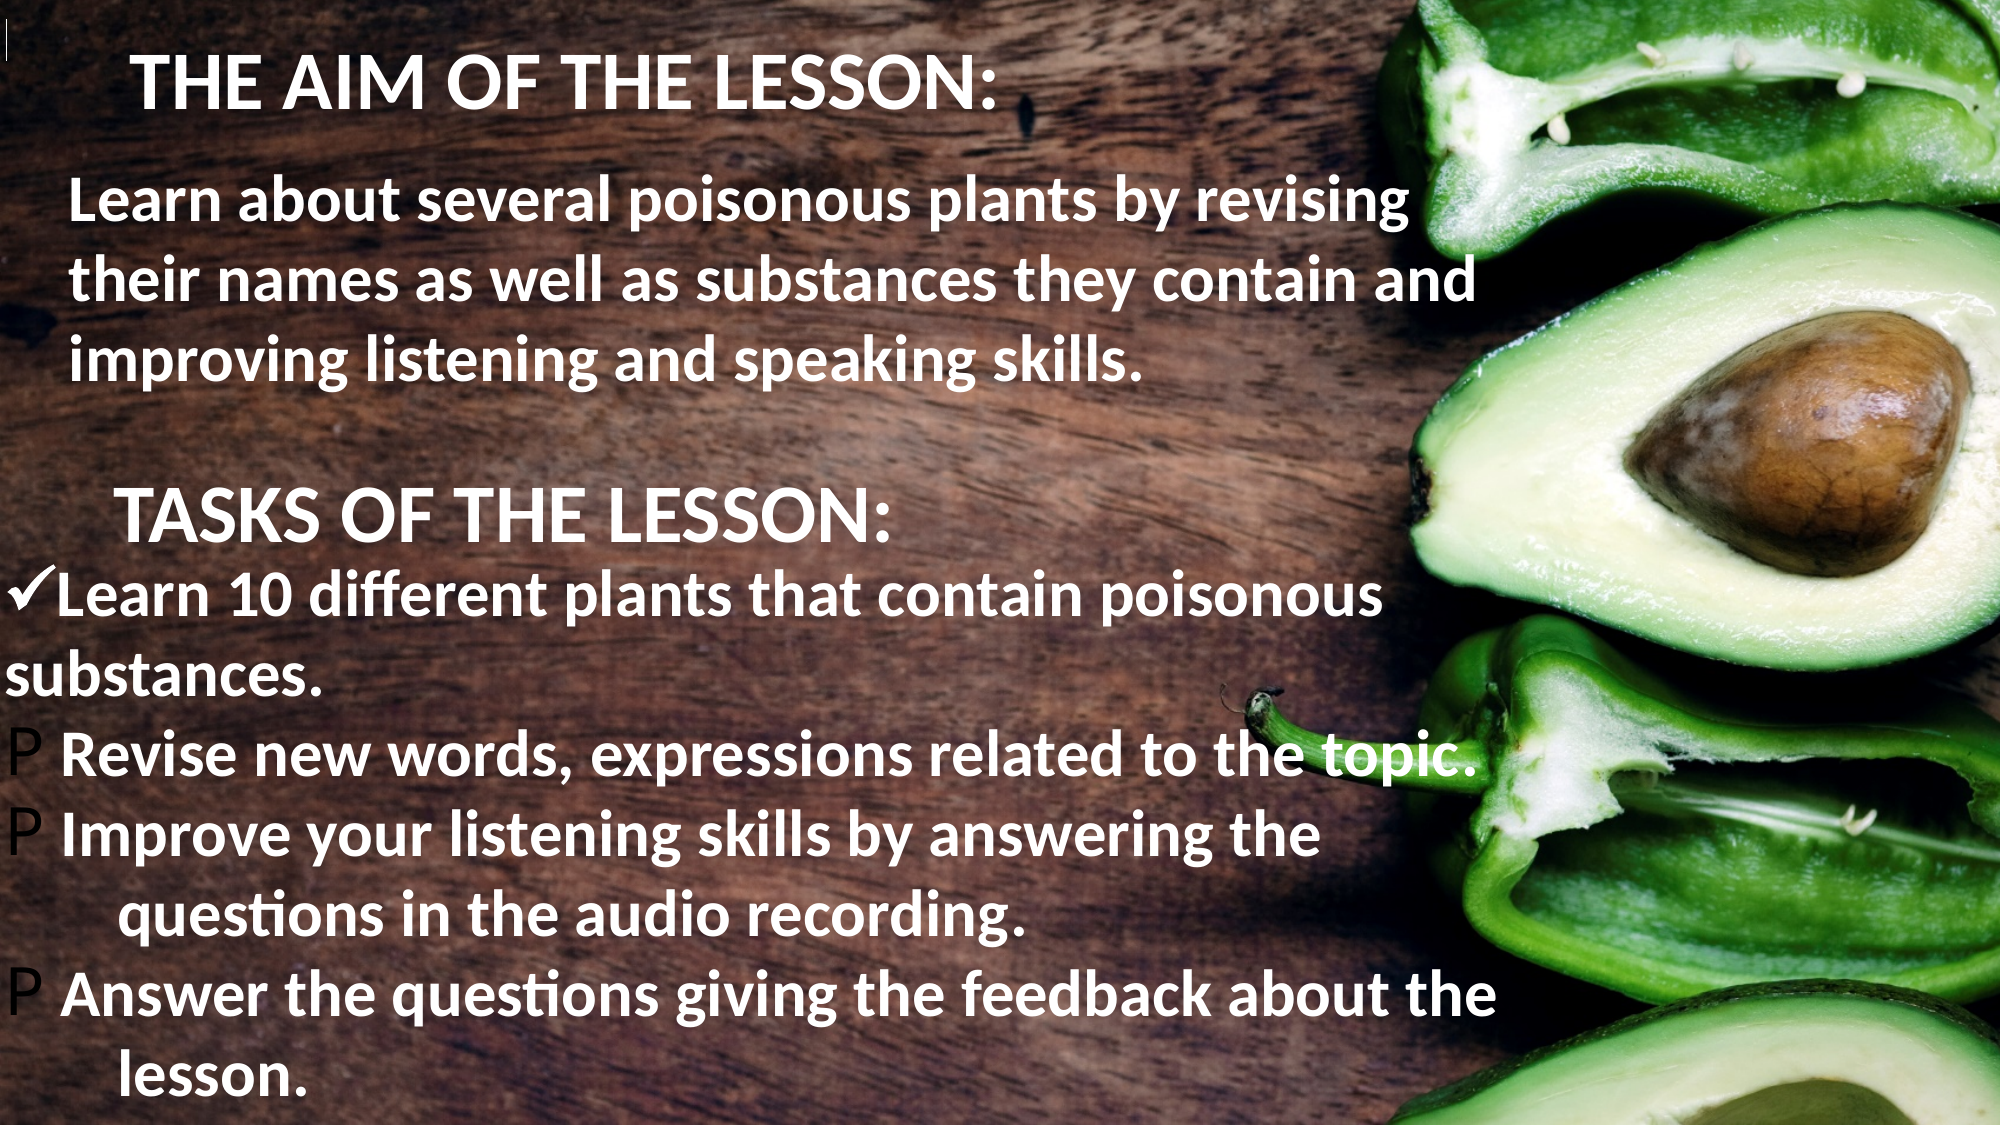

# The aim of the lesson:
Learn about several poisonous plants by revising their names as well as substances they contain and improving listening and speaking skills.
Tasks of the lesson:
Learn 10 different plants that contain poisonous substances.
Revise new words, expressions related to the topic.
Improve your listening skills by answering the questions in the audio recording.
Answer the questions giving the feedback about the lesson.